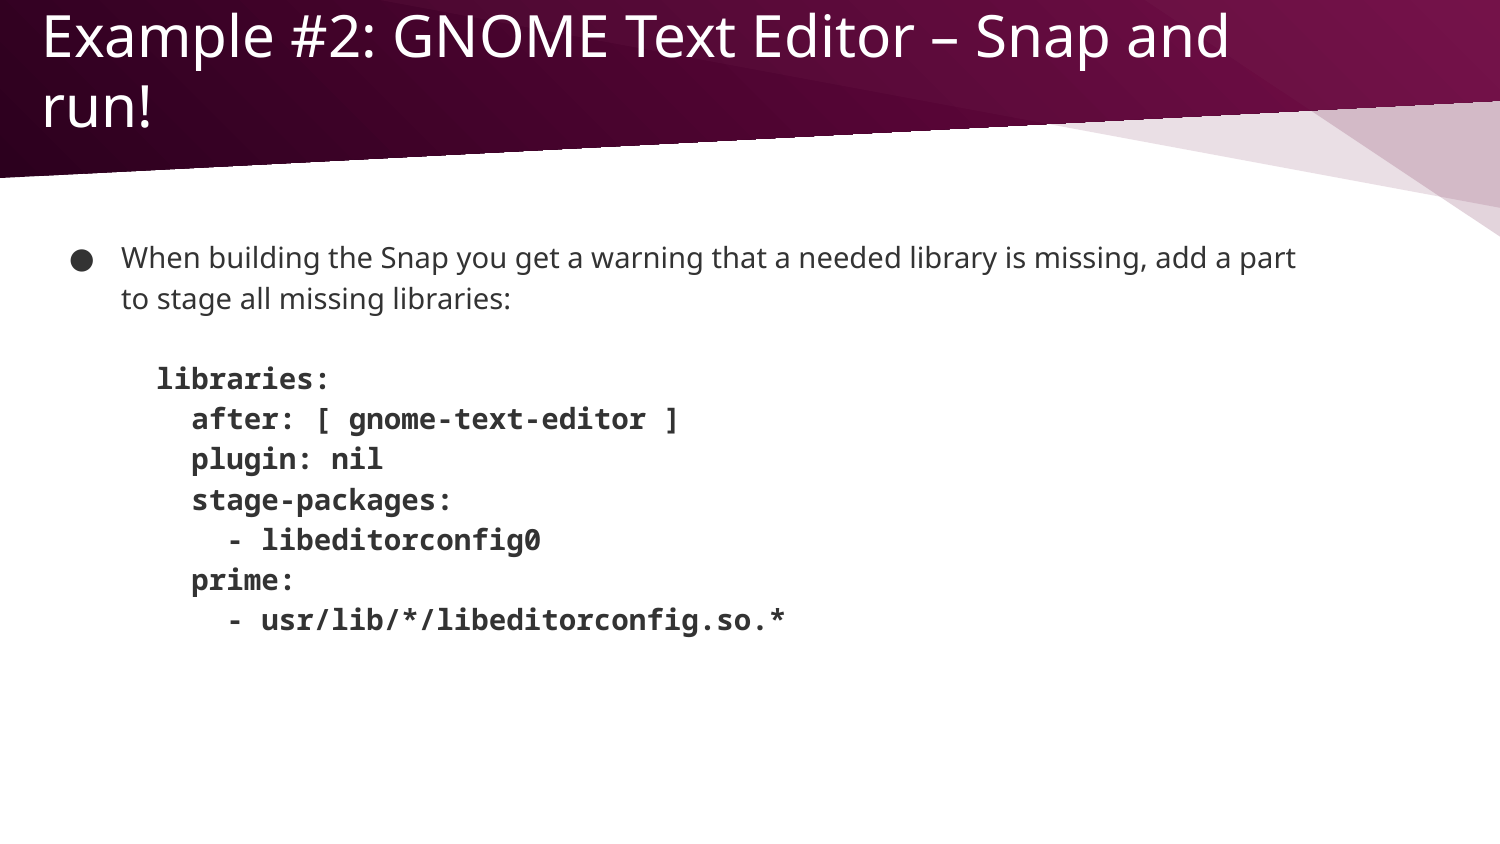

Example #2: GNOME Text Editor – Snap and run!
# When building the Snap you get a warning that a needed library is missing, add a part to stage all missing libraries: libraries: after: [ gnome-text-editor ] plugin: nil stage-packages: - libeditorconfig0 prime: - usr/lib/*/libeditorconfig.so.*